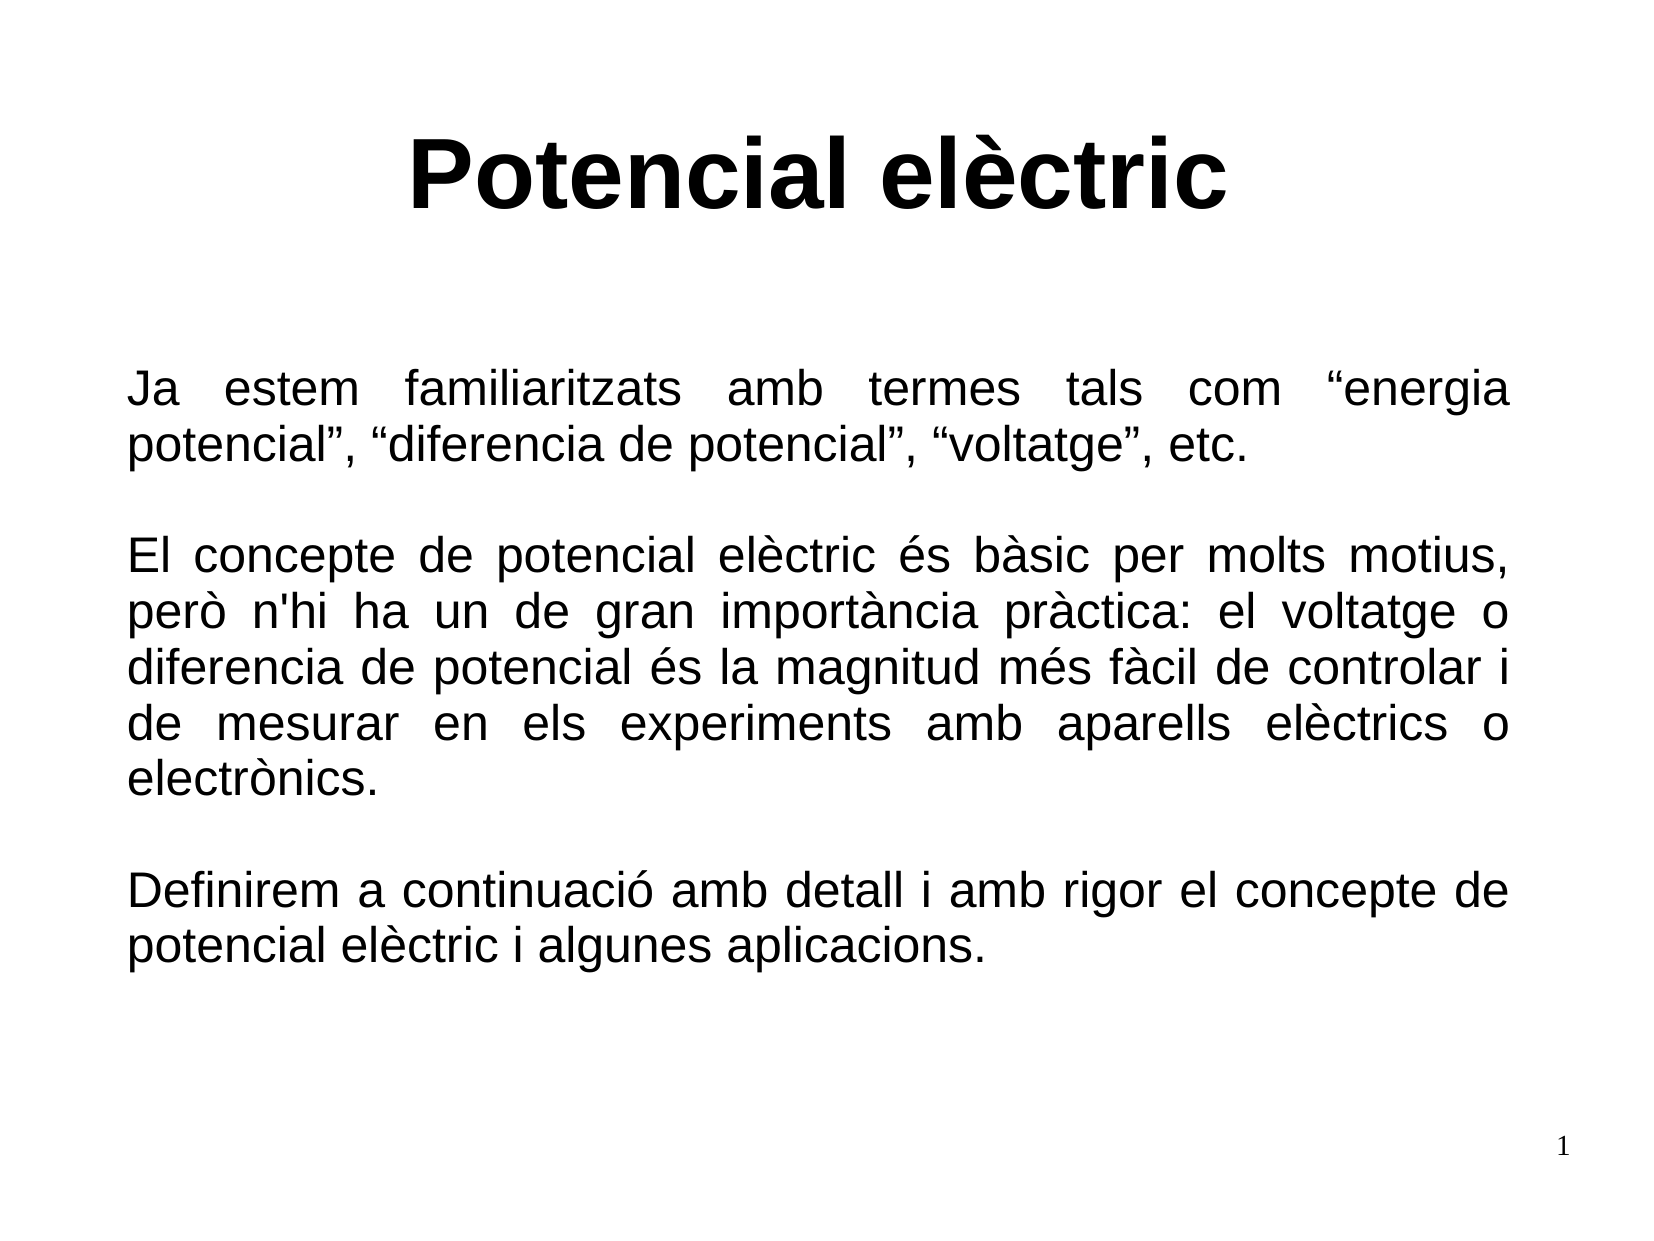

Potencial elèctric
Ja estem familiaritzats amb termes tals com “energia potencial”, “diferencia de potencial”, “voltatge”, etc.
El concepte de potencial elèctric és bàsic per molts motius, però n'hi ha un de gran importància pràctica: el voltatge o diferencia de potencial és la magnitud més fàcil de controlar i de mesurar en els experiments amb aparells elèctrics o electrònics.
Definirem a continuació amb detall i amb rigor el concepte de potencial elèctric i algunes aplicacions.
1